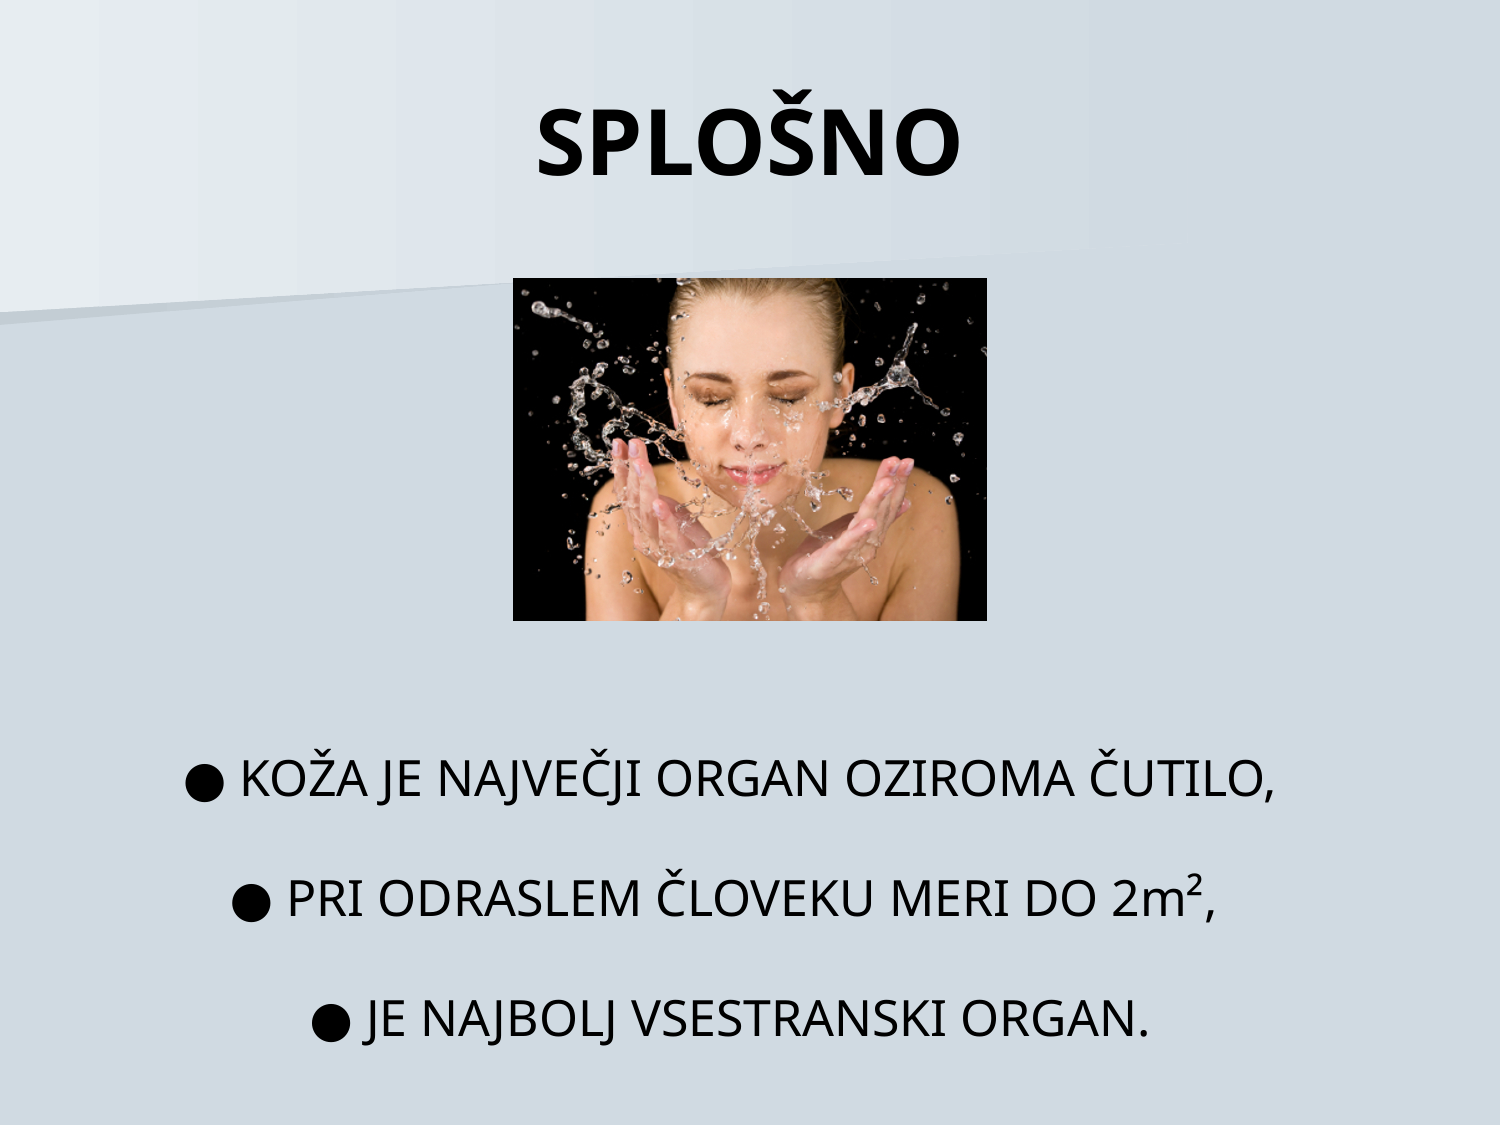

# SPLOŠNO
● KOŽA JE NAJVEČJI ORGAN OZIROMA ČUTILO,
● PRI ODRASLEM ČLOVEKU MERI DO 2m²,
● JE NAJBOLJ VSESTRANSKI ORGAN.